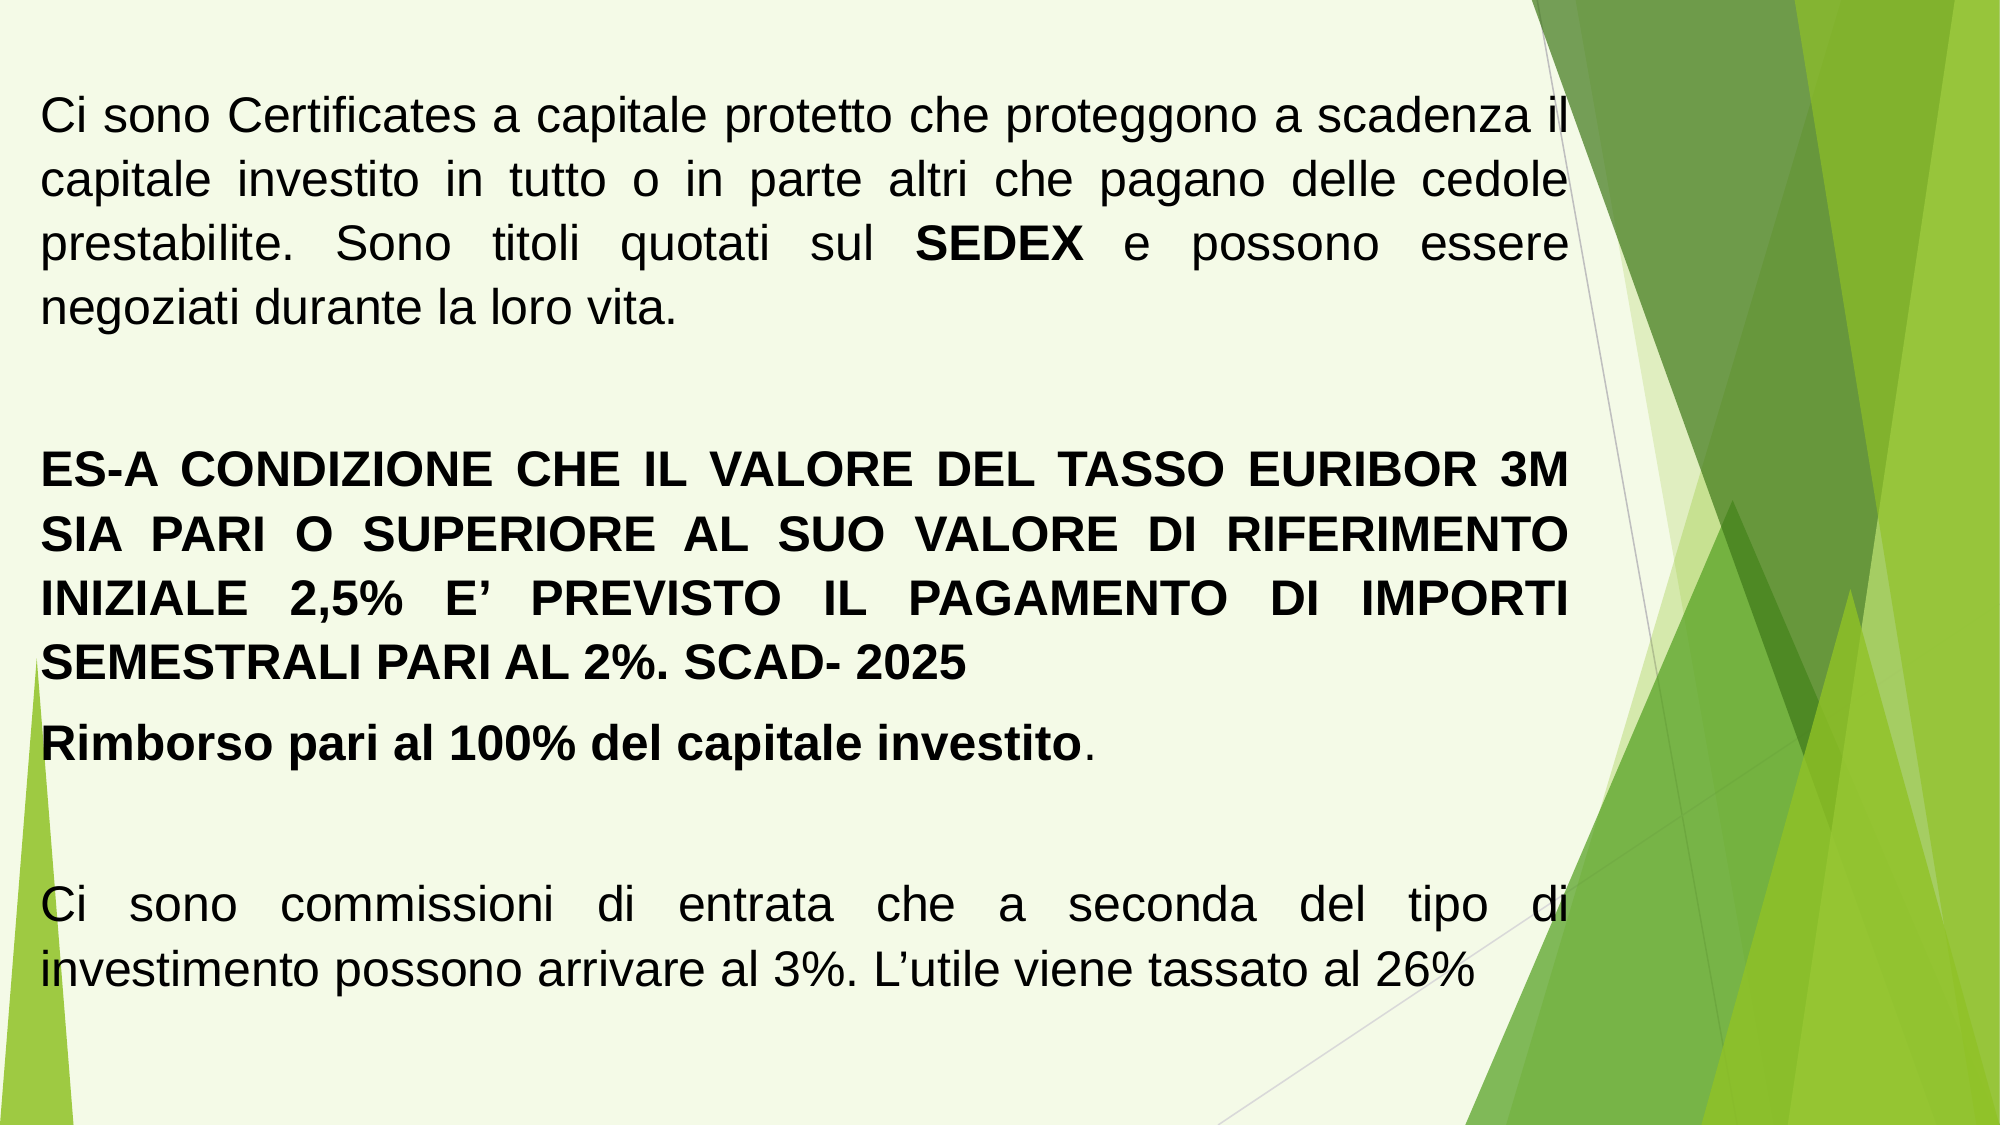

Ci sono Certificates a capitale protetto che proteggono a scadenza il capitale investito in tutto o in parte altri che pagano delle cedole prestabilite. Sono titoli quotati sul SEDEX e possono essere negoziati durante la loro vita.
ES-A CONDIZIONE CHE IL VALORE DEL TASSO EURIBOR 3M SIA PARI O SUPERIORE AL SUO VALORE DI RIFERIMENTO INIZIALE 2,5% E’ PREVISTO IL PAGAMENTO DI IMPORTI SEMESTRALI PARI AL 2%. SCAD- 2025
Rimborso pari al 100% del capitale investito.
Ci sono commissioni di entrata che a seconda del tipo di investimento possono arrivare al 3%. L’utile viene tassato al 26%